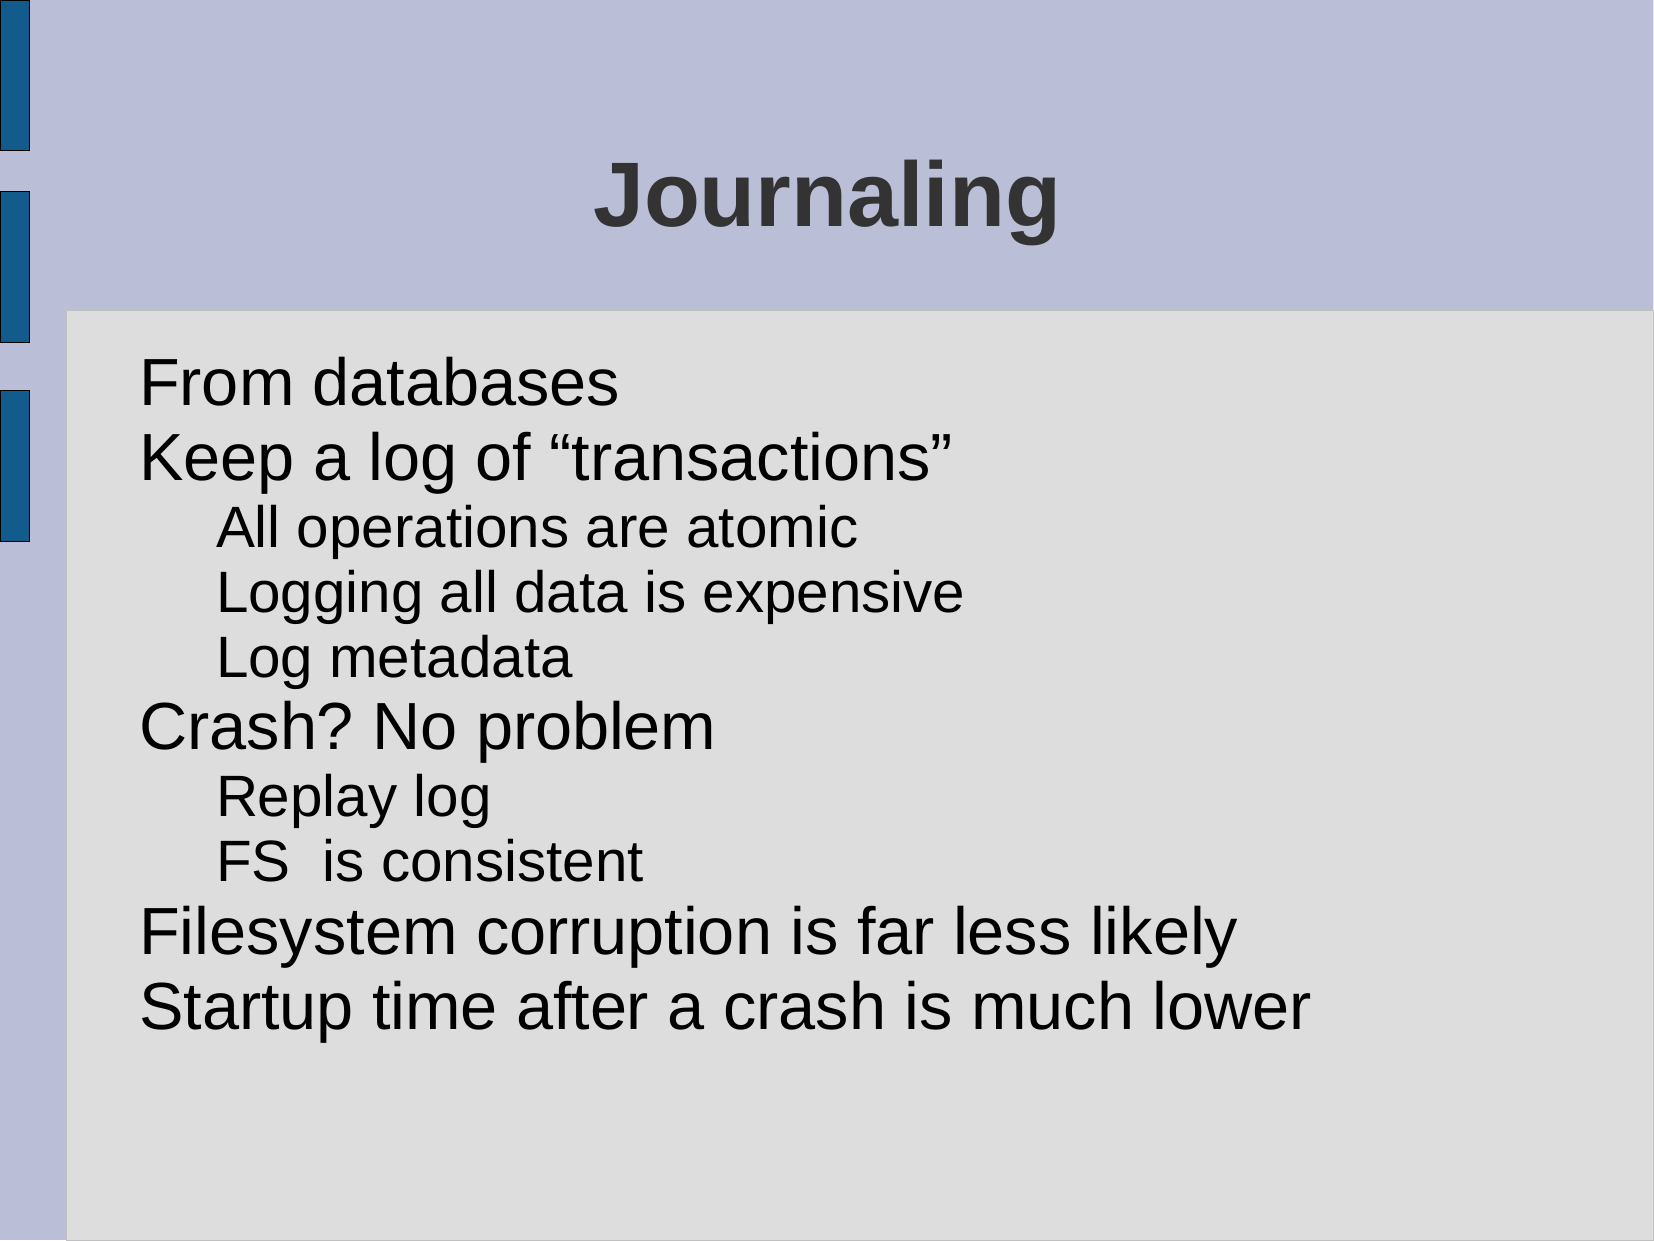

# Journaling
From databases
Keep a log of “transactions”
All operations are atomic
Logging all data is expensive
Log metadata
Crash? No problem
Replay log
FS is consistent
Filesystem corruption is far less likely
Startup time after a crash is much lower